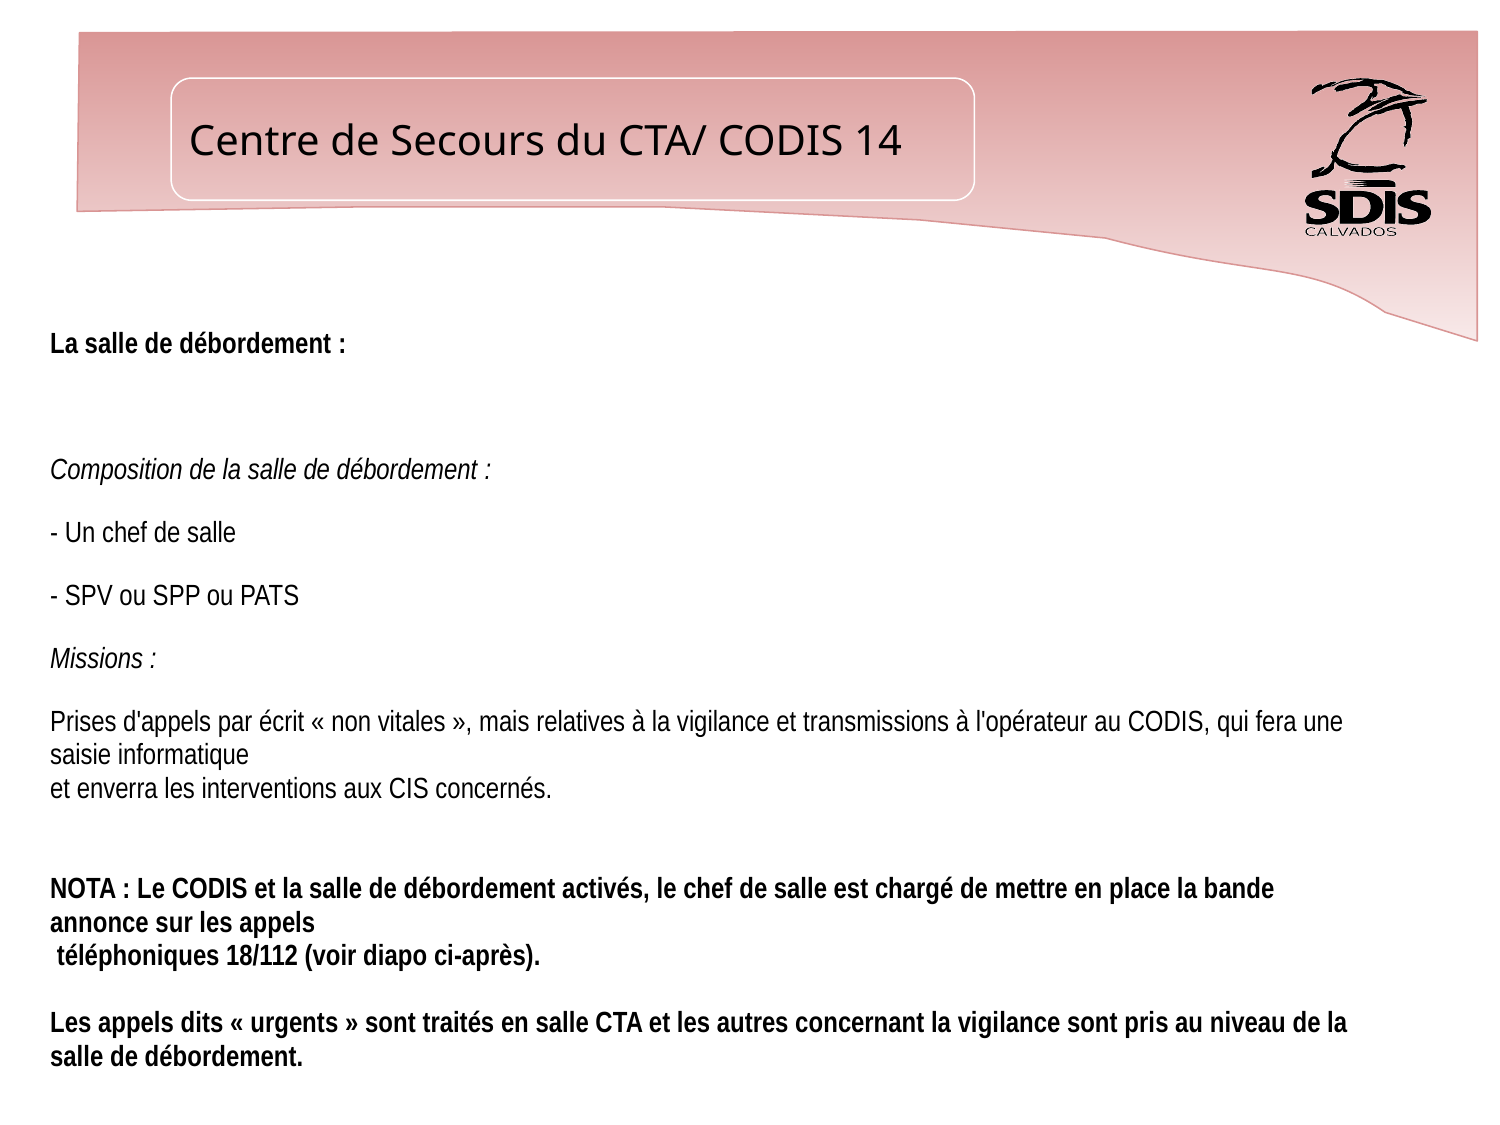

Centre de Secours du CTA/ CODIS 14
La salle de débordement :
Composition de la salle de débordement :
- Un chef de salle
- SPV ou SPP ou PATS
Missions :
Prises d'appels par écrit « non vitales », mais relatives à la vigilance et transmissions à l'opérateur au CODIS, qui fera une saisie informatique
et enverra les interventions aux CIS concernés.
NOTA : Le CODIS et la salle de débordement activés, le chef de salle est chargé de mettre en place la bande annonce sur les appels
 téléphoniques 18/112 (voir diapo ci-après).
Les appels dits « urgents » sont traités en salle CTA et les autres concernant la vigilance sont pris au niveau de la salle de débordement.